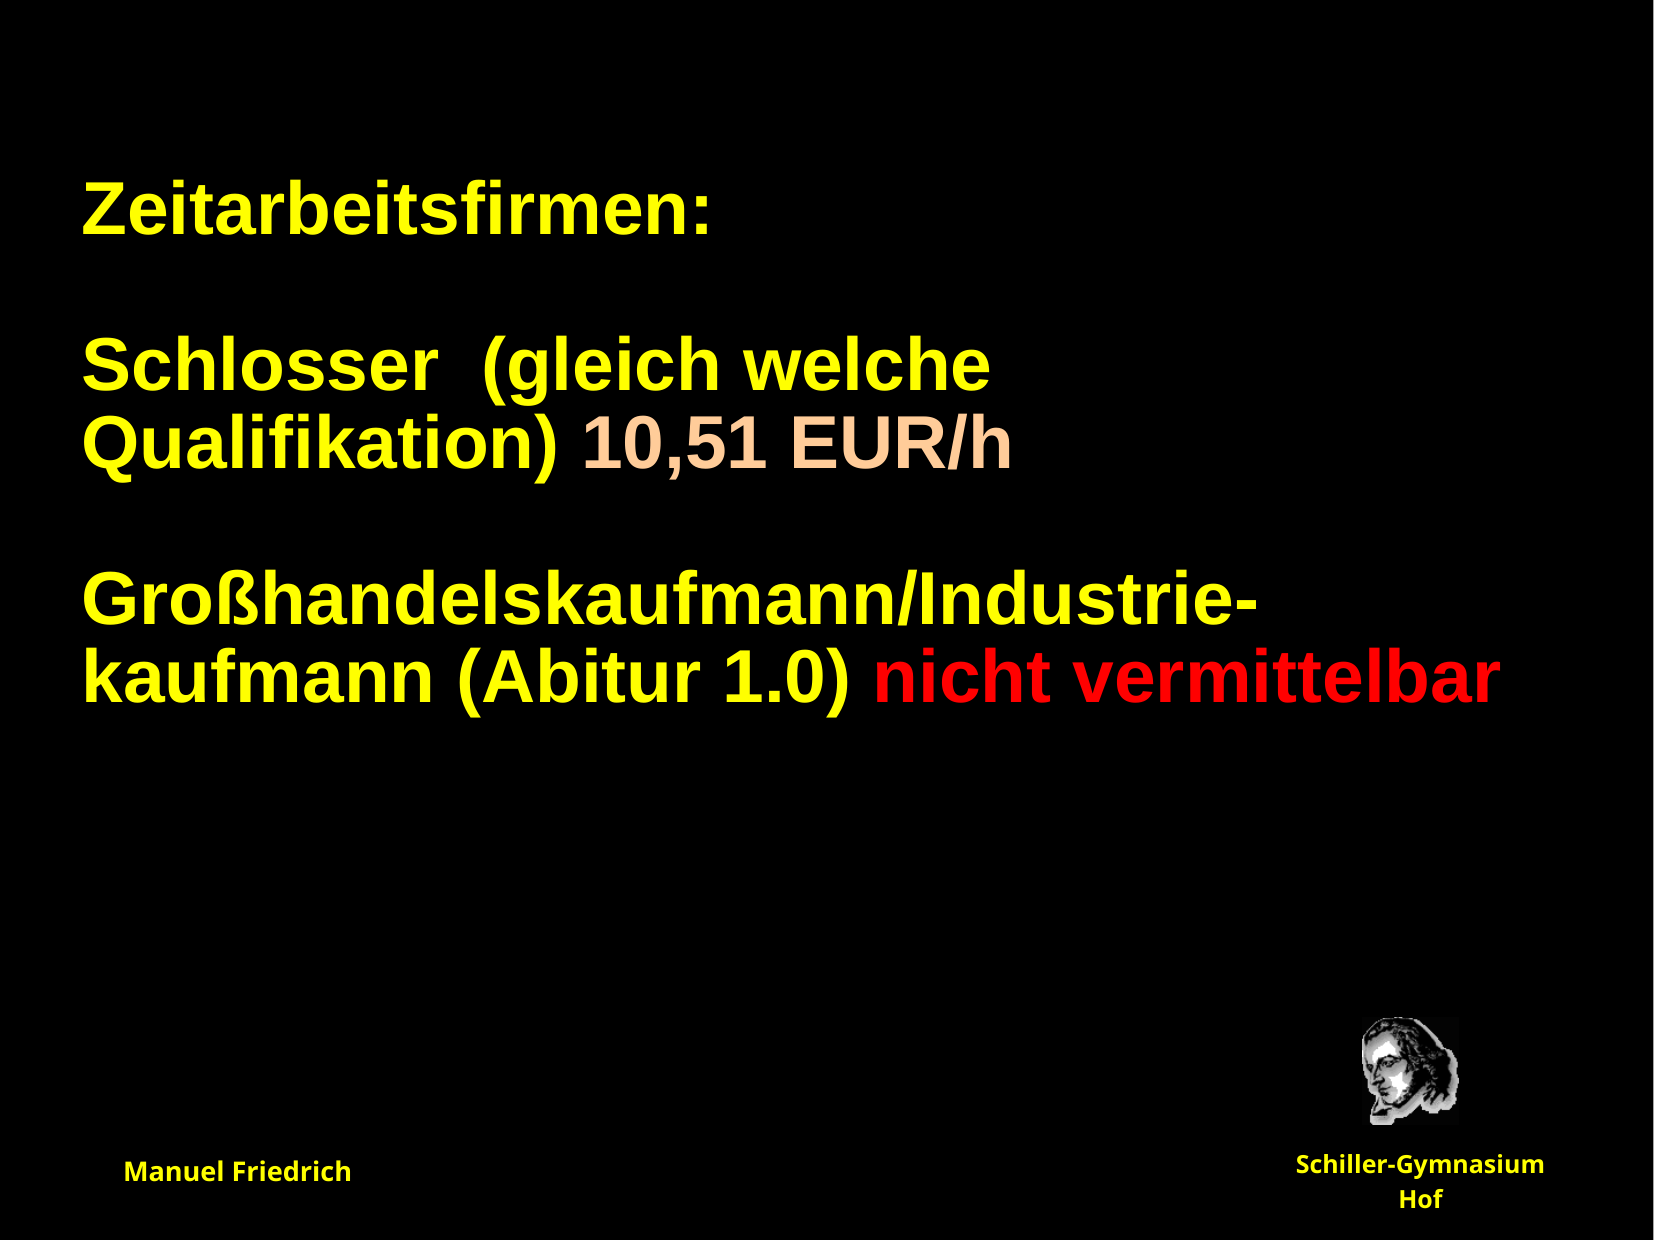

Zeitarbeitsfirmen:
Schlosser (gleich welche
Qualifikation) 10,51 EUR/h
Großhandelskaufmann/Industrie-
kaufmann (Abitur 1.0) nicht vermittelbar
Schiller-Gymnasium
Hof
Manuel Friedrich